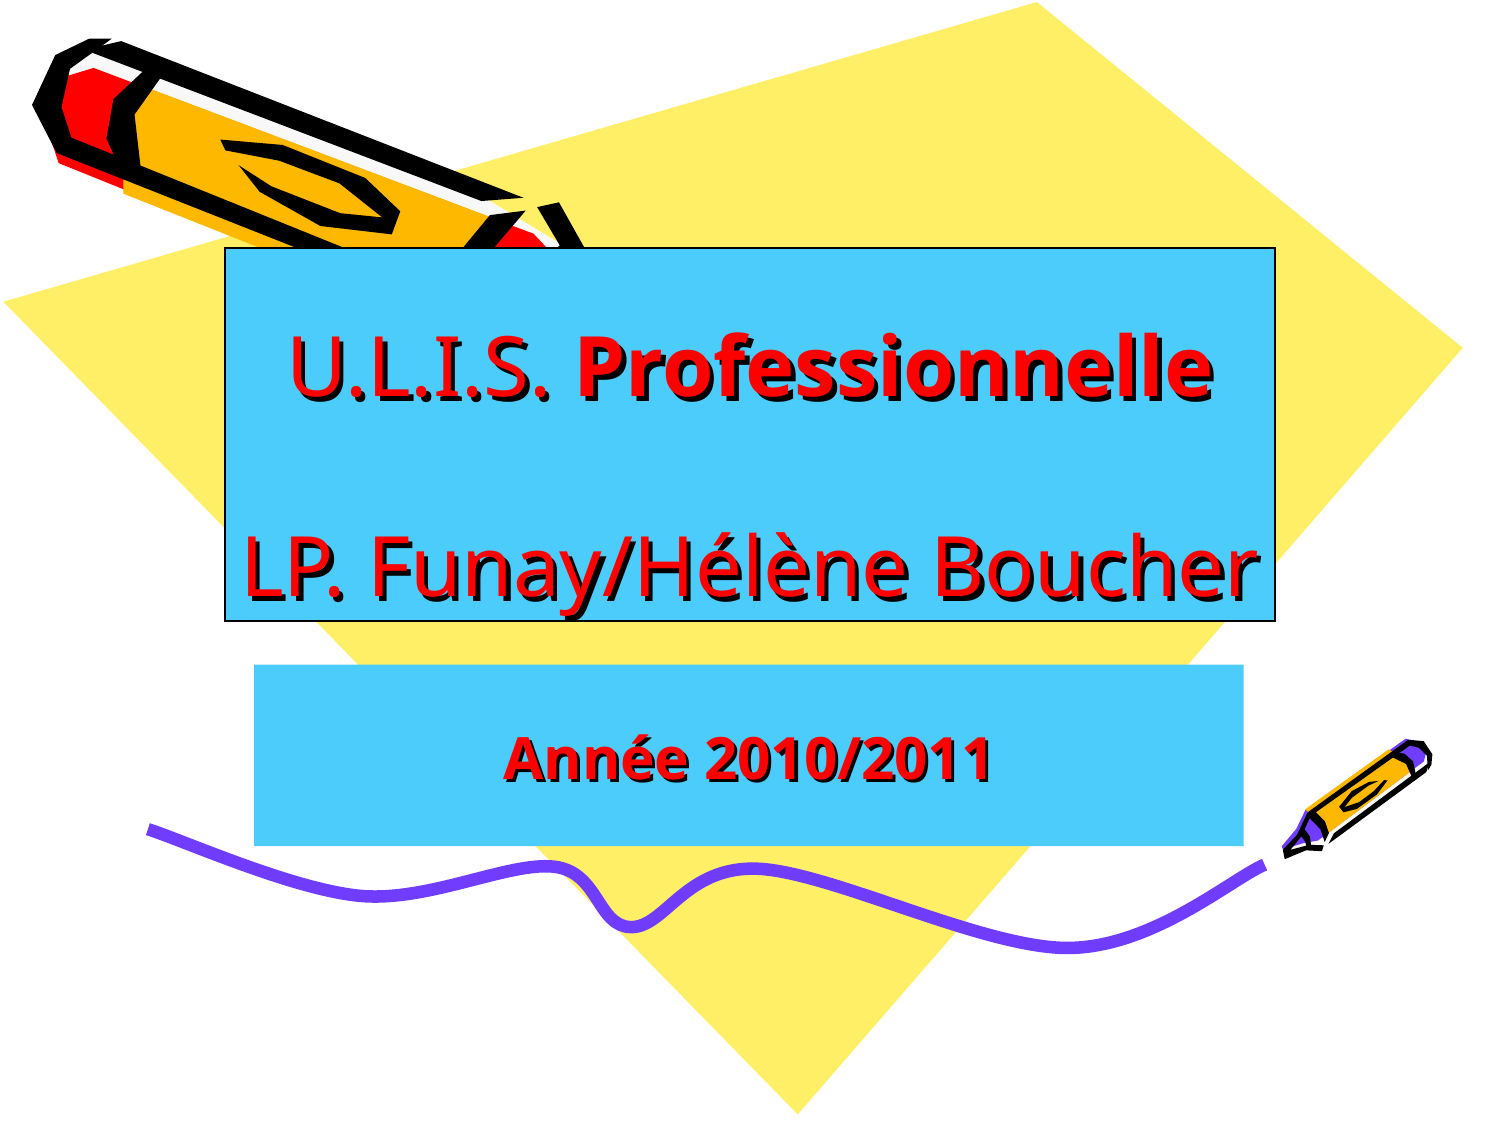

# U.L.I.S. Professionnelle LP. Funay/Hélène Boucher
Année 2010/2011